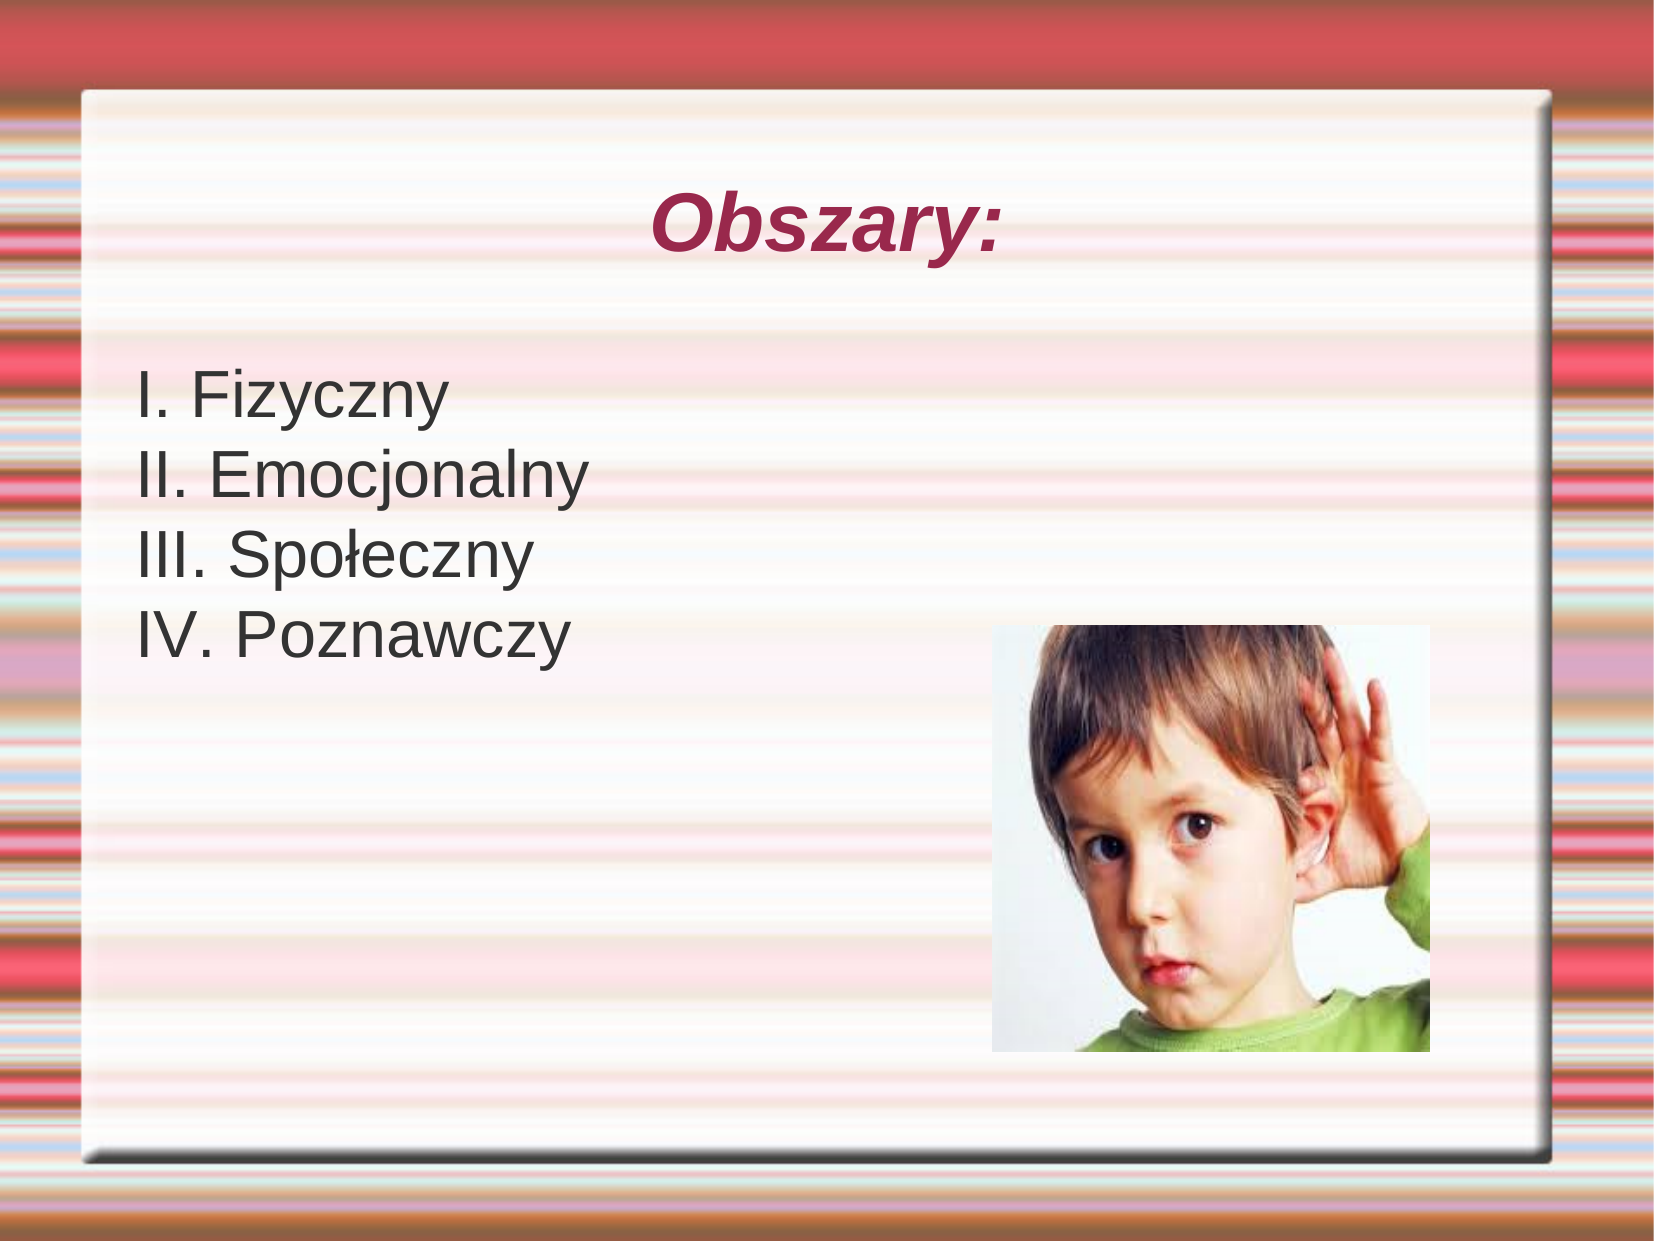

# Obszary:
I. Fizyczny
II. Emocjonalny
III. Społeczny
IV. Poznawczy